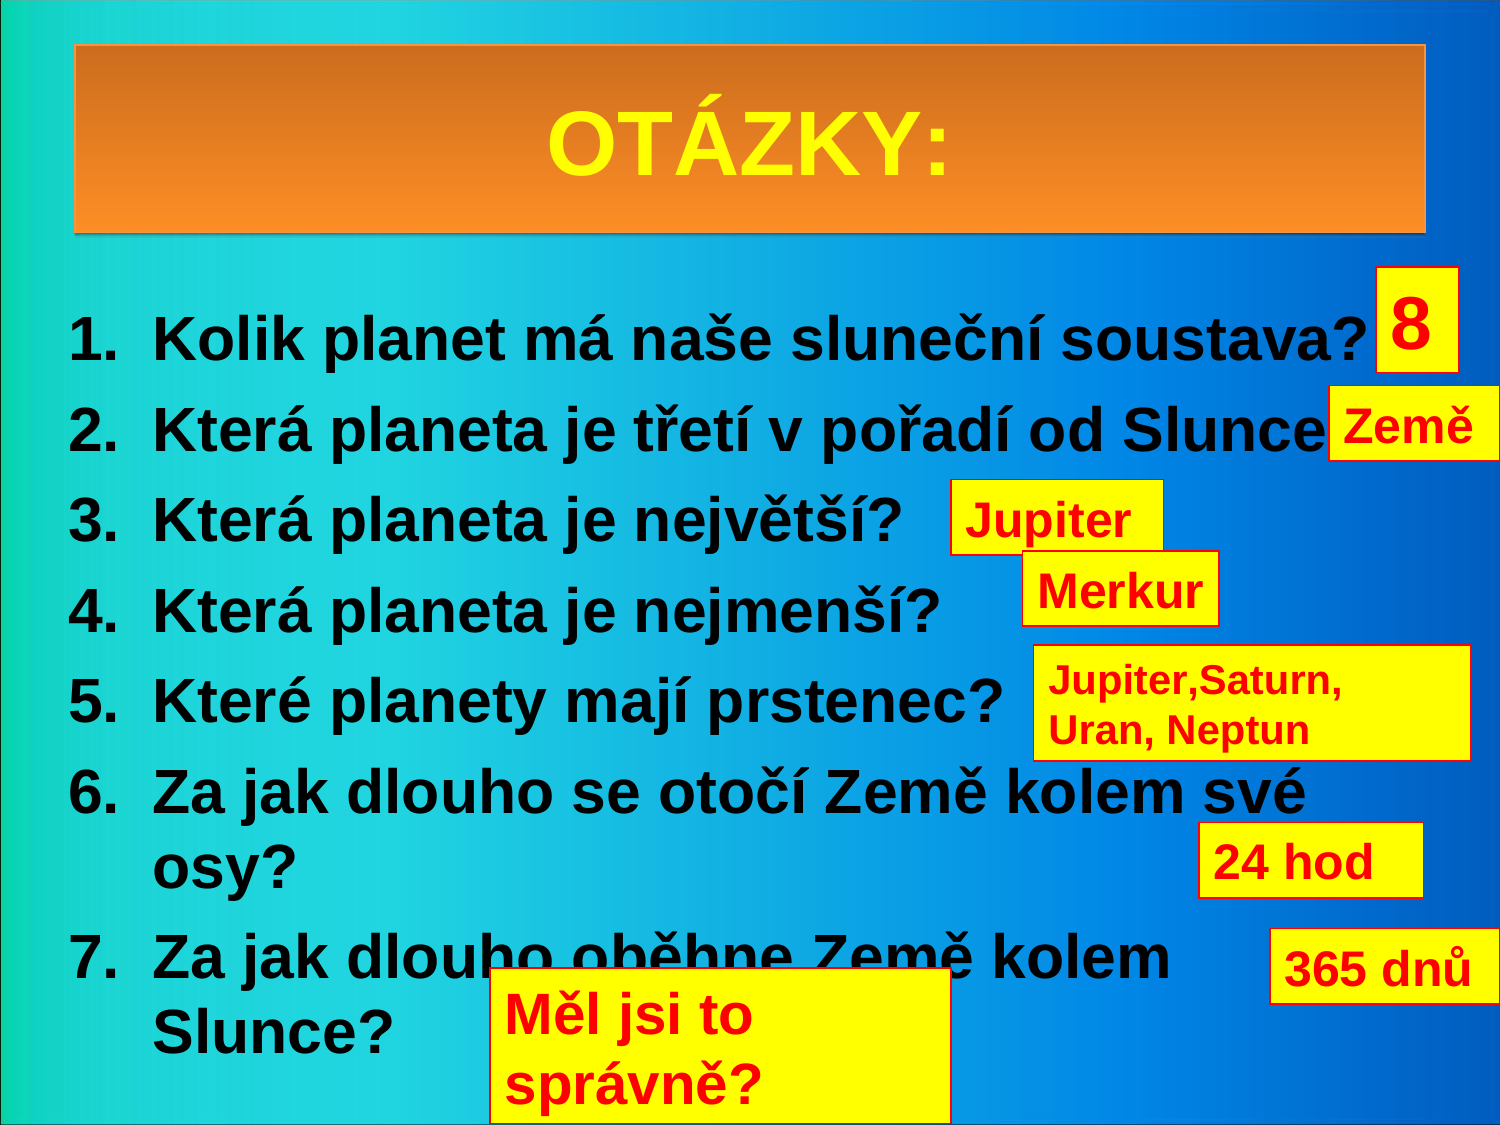

# OTÁZKY:
8
Kolik planet má naše sluneční soustava?
Která planeta je třetí v pořadí od Slunce?
Která planeta je největší?
Která planeta je nejmenší?
Které planety mají prstenec?
Za jak dlouho se otočí Země kolem své osy?
Za jak dlouho oběhne Země kolem Slunce?
Země
Jupiter
Merkur
Jupiter,Saturn, Uran, Neptun
24 hod
365 dnů
Měl jsi to správně?